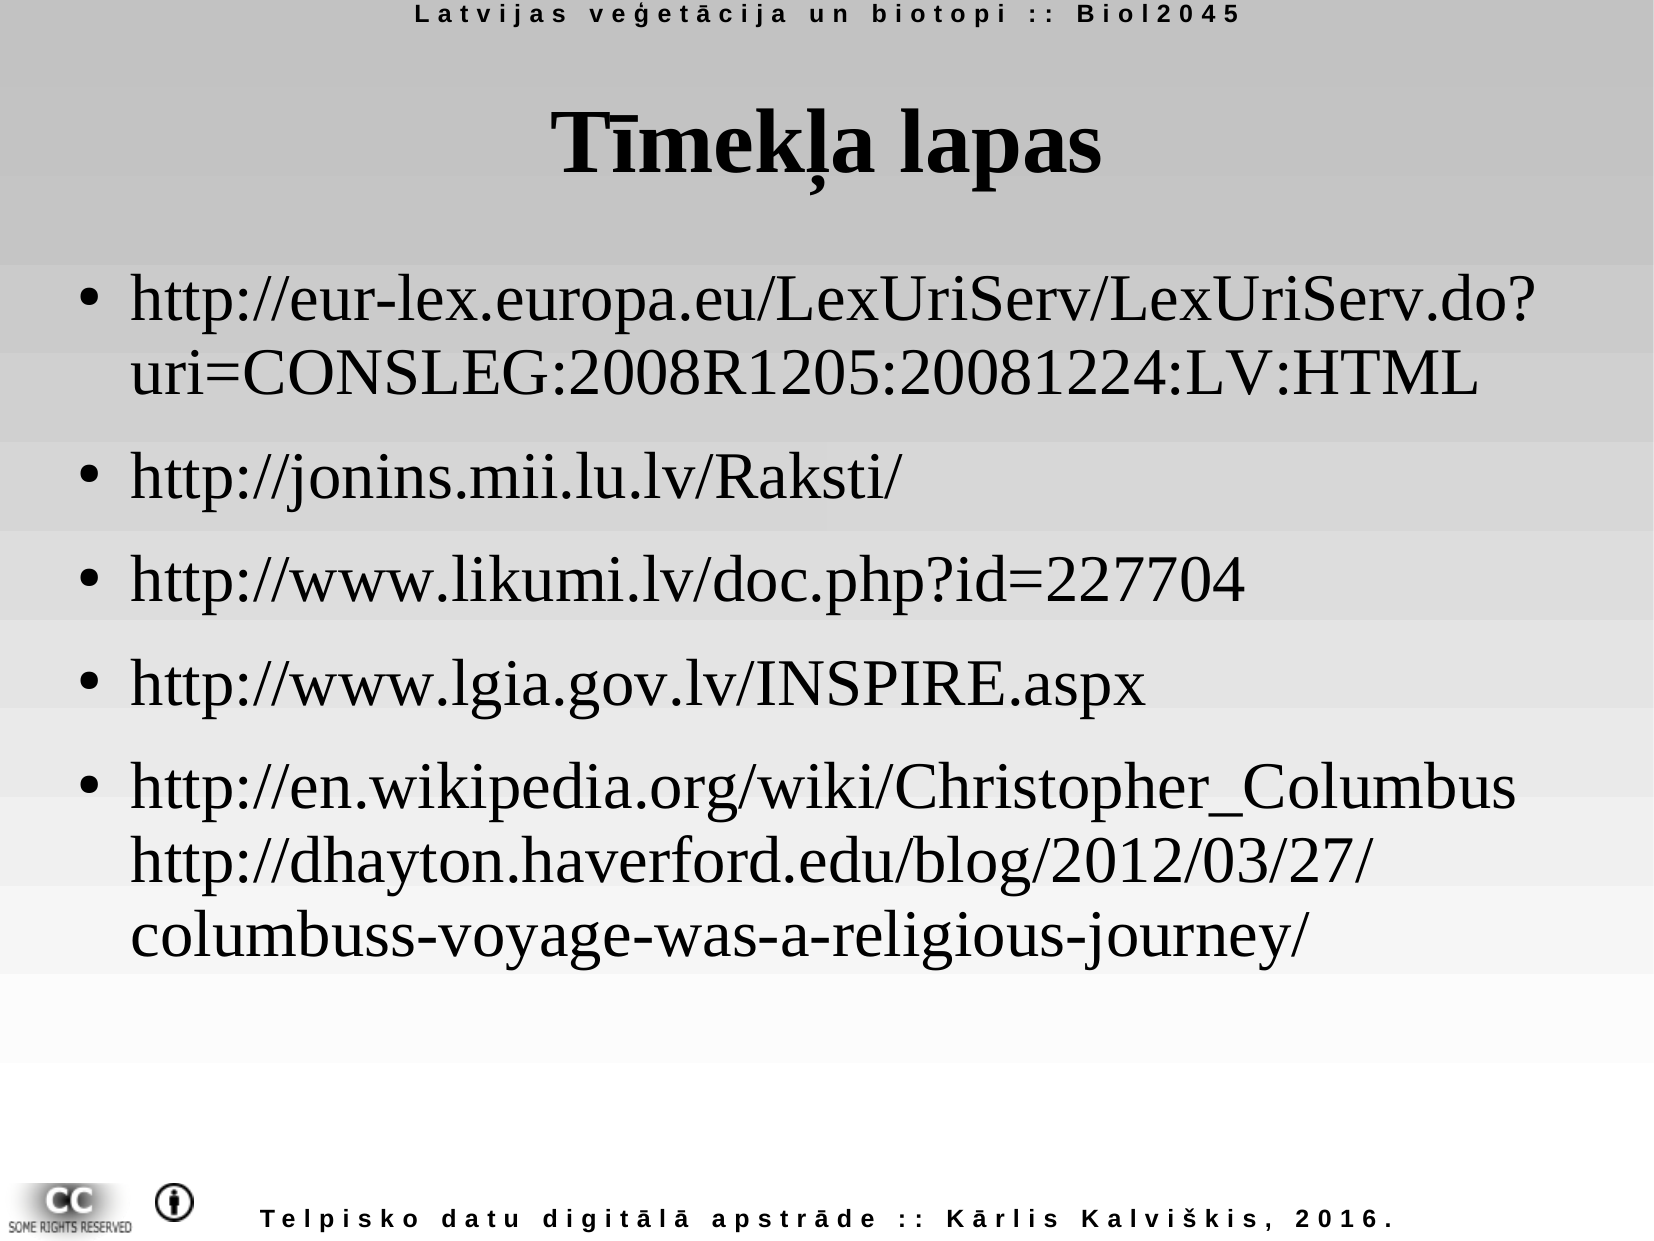

# Tīmekļa lapas
http://eur-lex.europa.eu/LexUriServ/LexUriServ.do?uri=CONSLEG:2008R1205:20081224:LV:HTML
http://jonins.mii.lu.lv/Raksti/
http://www.likumi.lv/doc.php?id=227704
http://www.lgia.gov.lv/INSPIRE.aspx
http://en.wikipedia.org/wiki/Christopher_Columbus
http://dhayton.haverford.edu/blog/2012/03/27/columbuss-voyage-was-a-religious-journey/